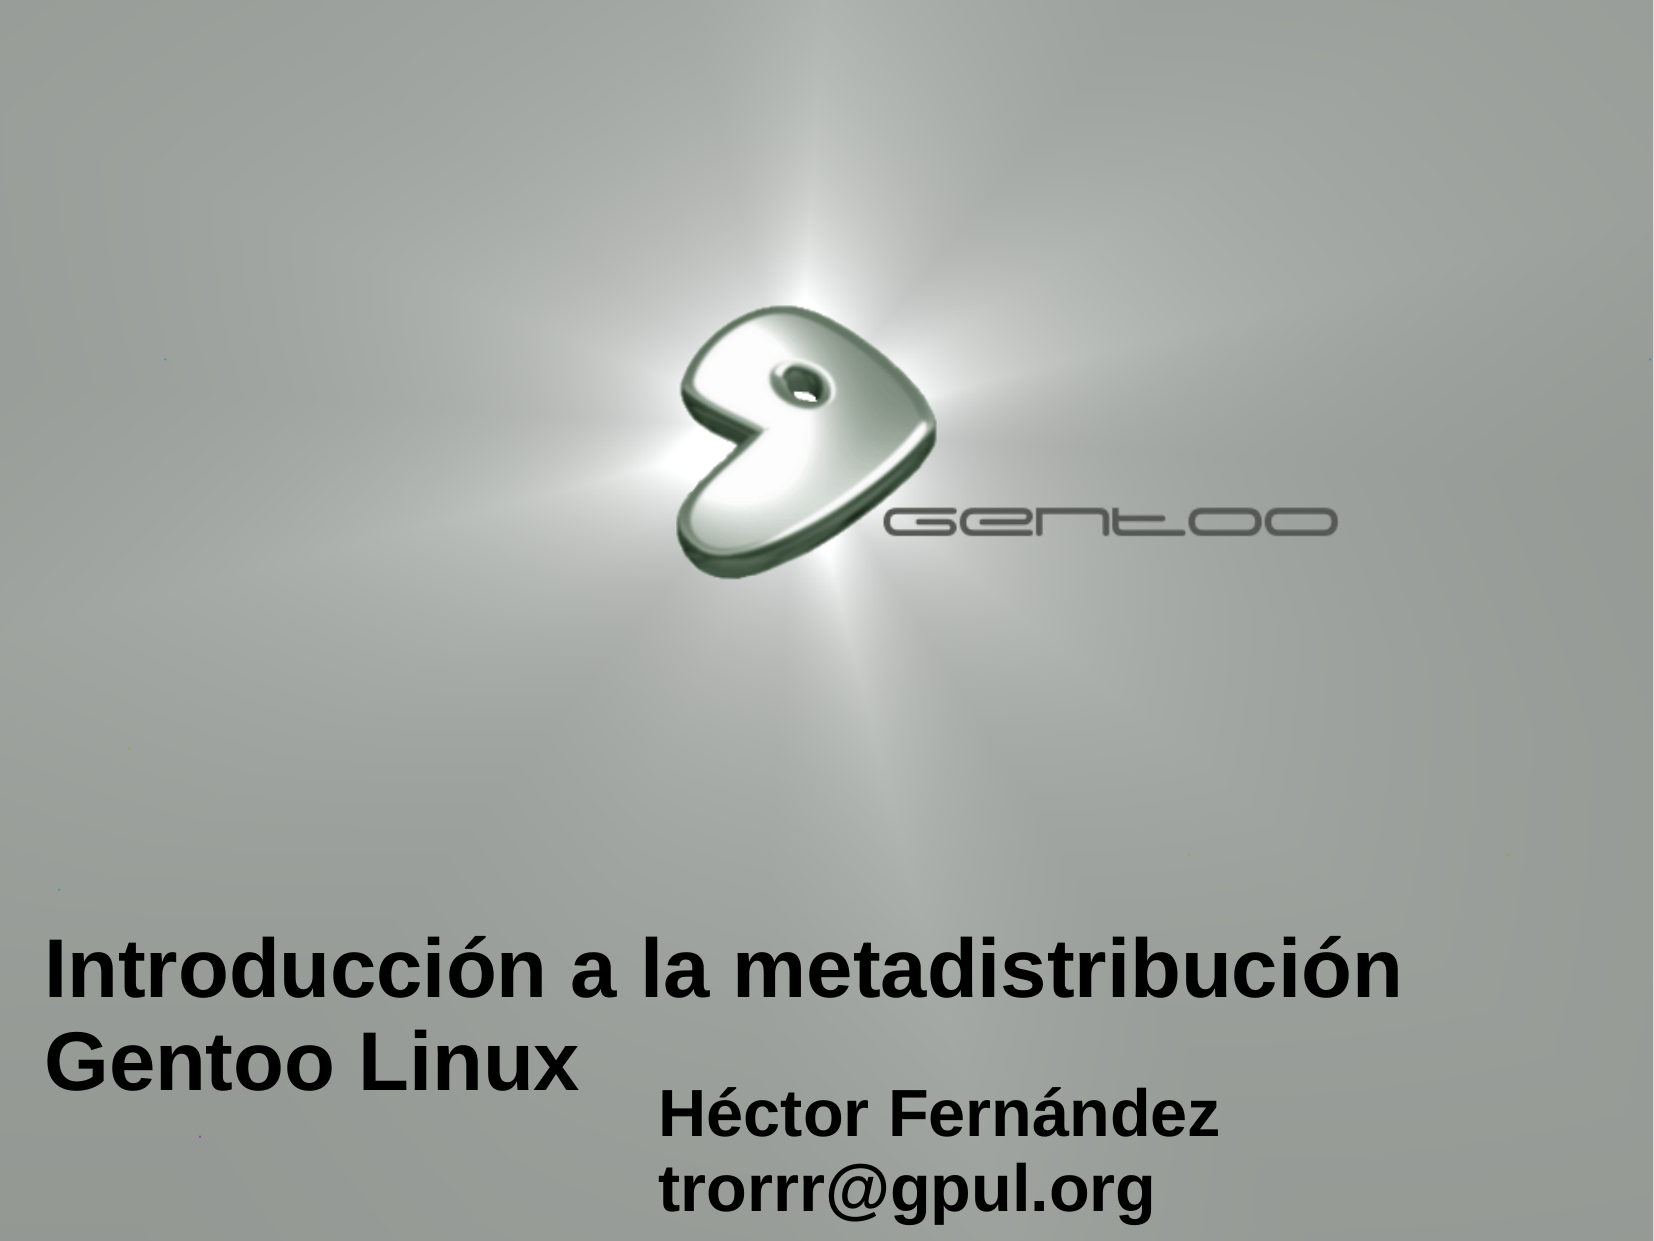

Introducción a la metadistribución Gentoo Linux
Héctor Fernández trorrr@gpul.org